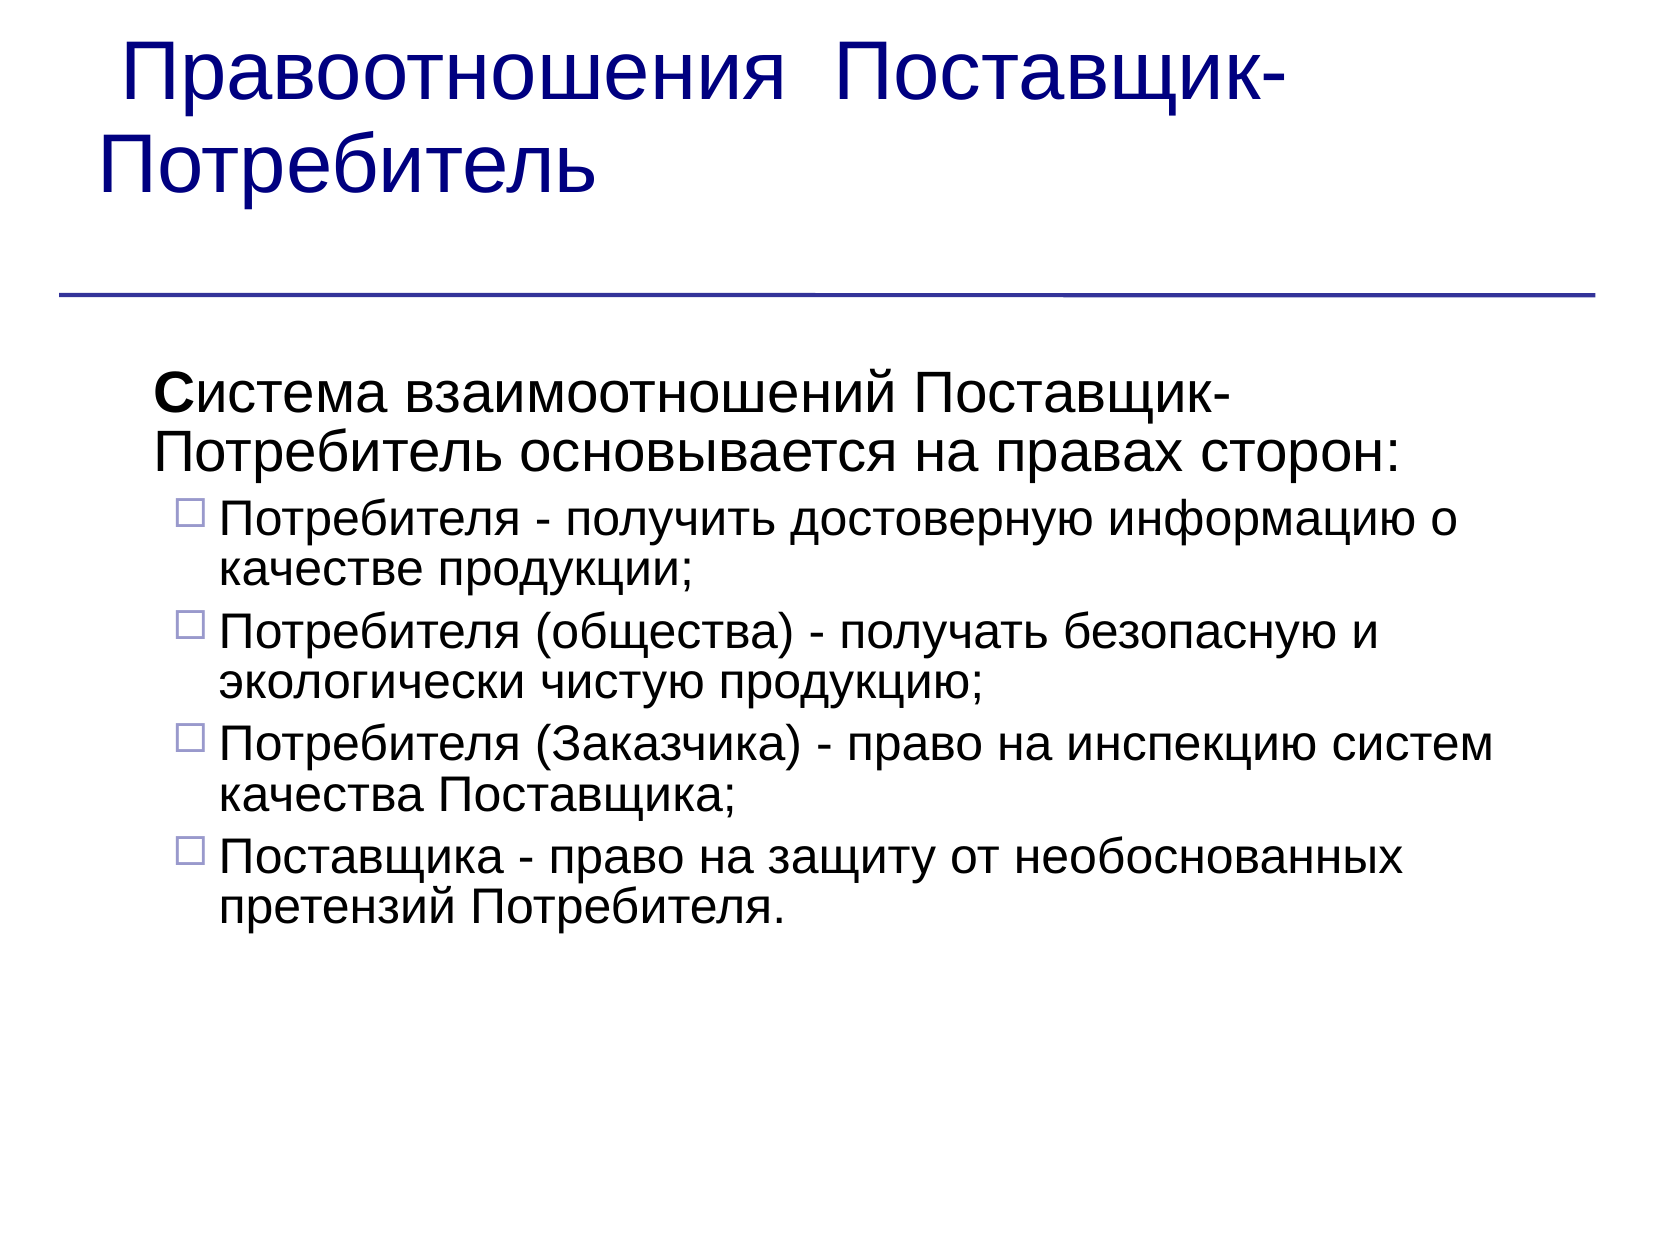

# Правоотношения Поставщик-Потребитель
Система взаимоотношений Поставщик-Потребитель основывается на правах сторон:
Потребителя - получить достоверную информацию о качестве продукции;
Потребителя (общества) - получать безопасную и экологически чистую продукцию;
Потребителя (Заказчика) - право на инспекцию систем качества Поставщика;
Поставщика - право на защиту от необоснованных претензий Потребителя.